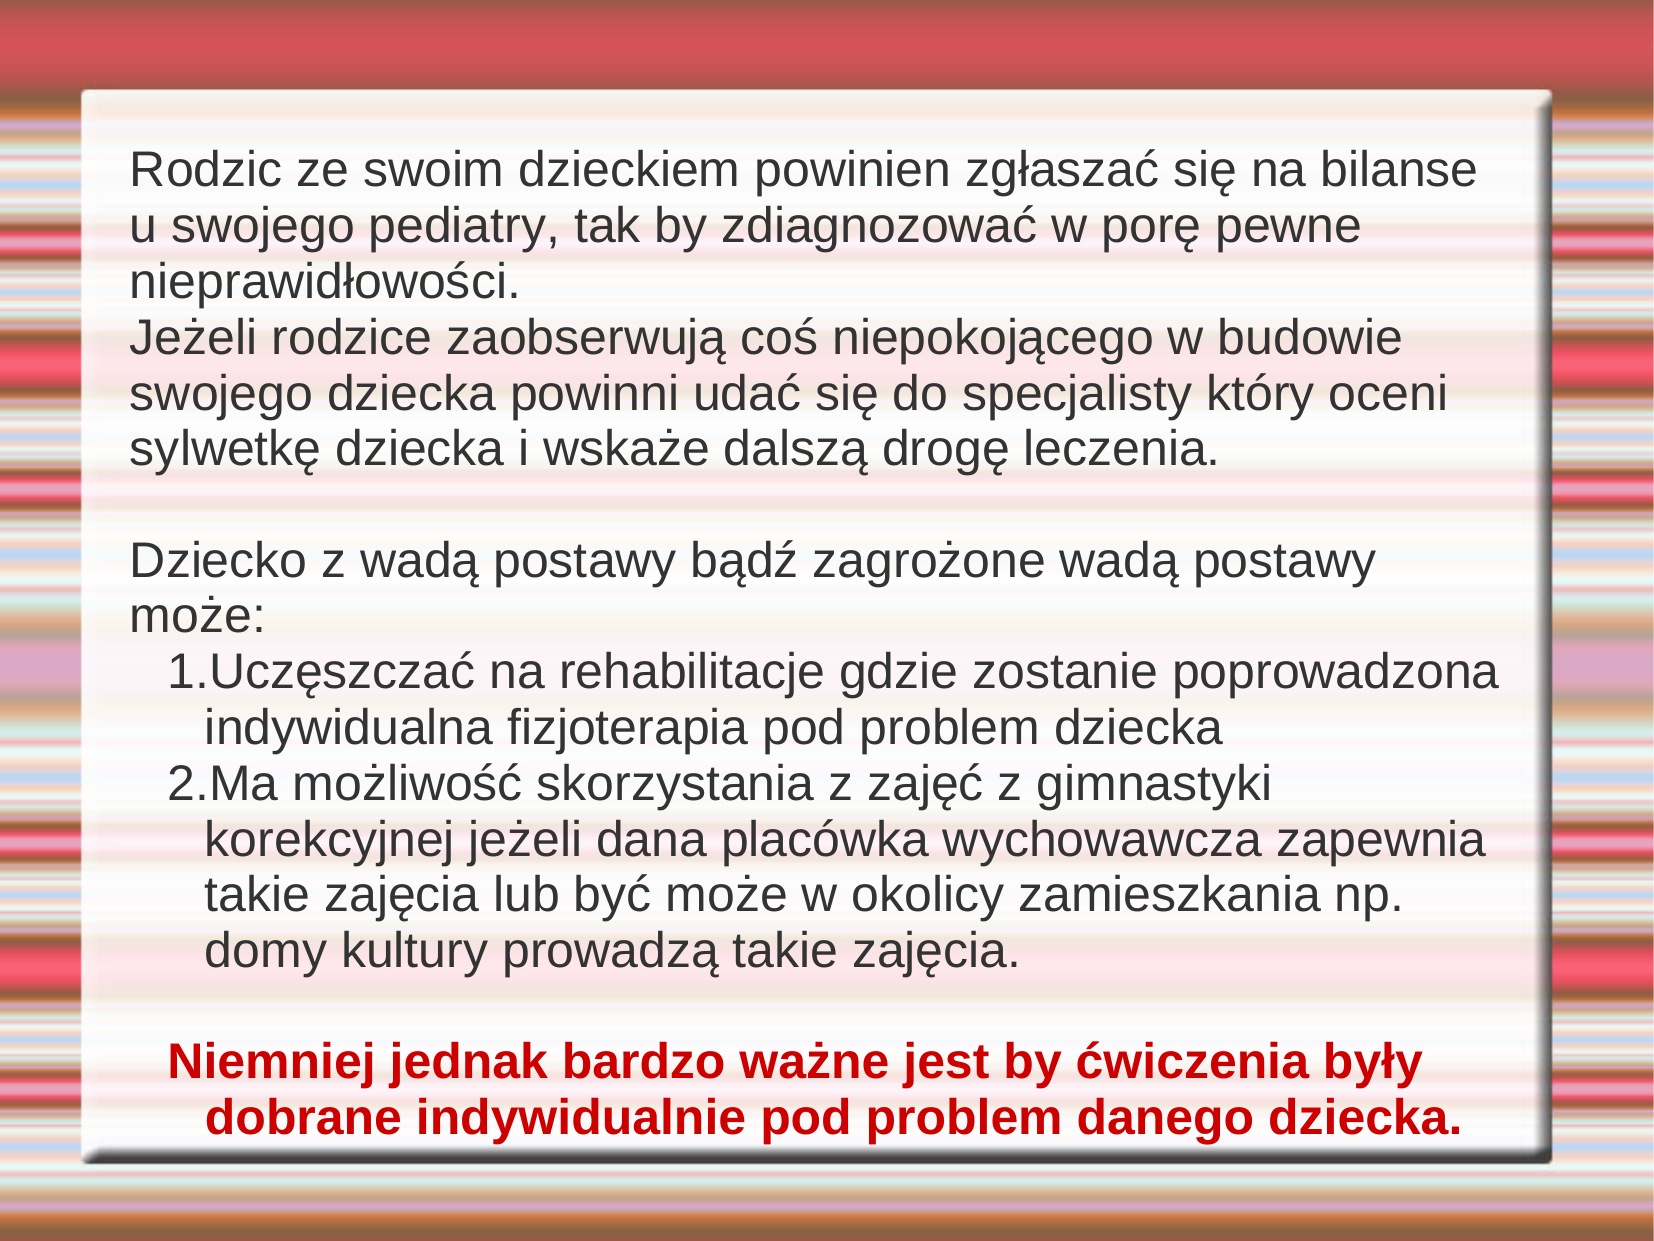

#
Rodzic ze swoim dzieckiem powinien zgłaszać się na bilanse u swojego pediatry, tak by zdiagnozować w porę pewne nieprawidłowości.
Jeżeli rodzice zaobserwują coś niepokojącego w budowie swojego dziecka powinni udać się do specjalisty który oceni sylwetkę dziecka i wskaże dalszą drogę leczenia.
Dziecko z wadą postawy bądź zagrożone wadą postawy może:
1.Uczęszczać na rehabilitacje gdzie zostanie poprowadzona indywidualna fizjoterapia pod problem dziecka
2.Ma możliwość skorzystania z zajęć z gimnastyki korekcyjnej jeżeli dana placówka wychowawcza zapewnia takie zajęcia lub być może w okolicy zamieszkania np. domy kultury prowadzą takie zajęcia.
Niemniej jednak bardzo ważne jest by ćwiczenia były dobrane indywidualnie pod problem danego dziecka.